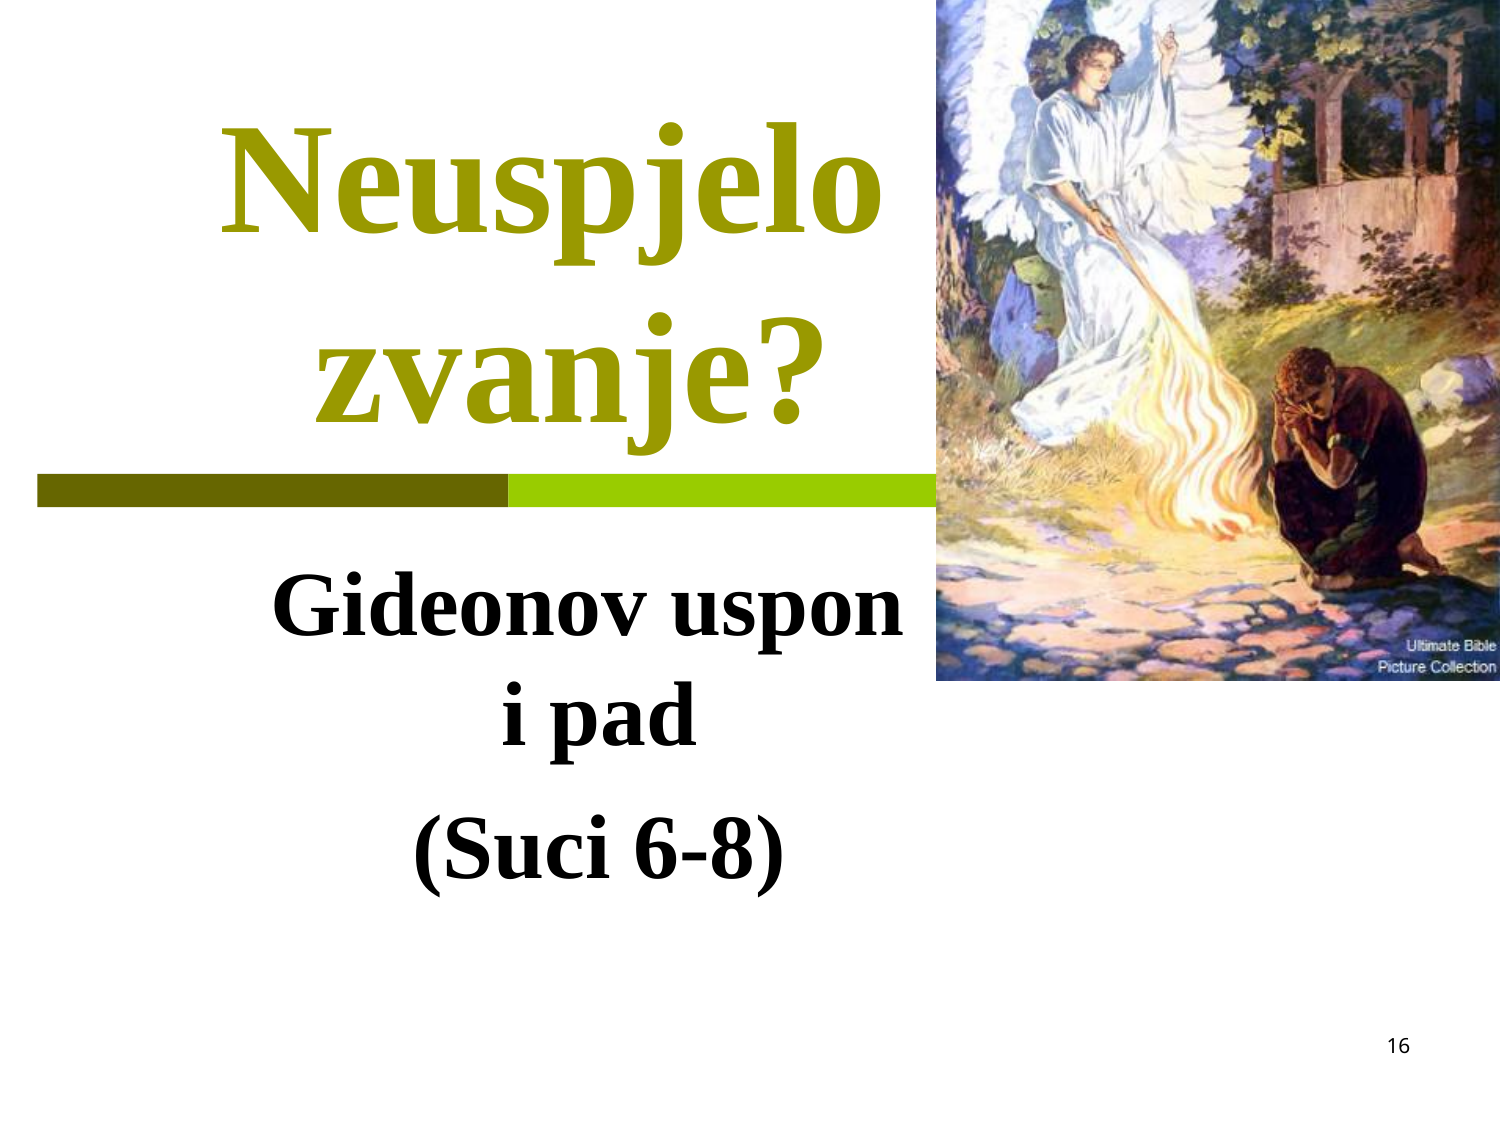

# Neuspjelo zvanje?
Gideonov uspon
i pad
(Suci 6-8)